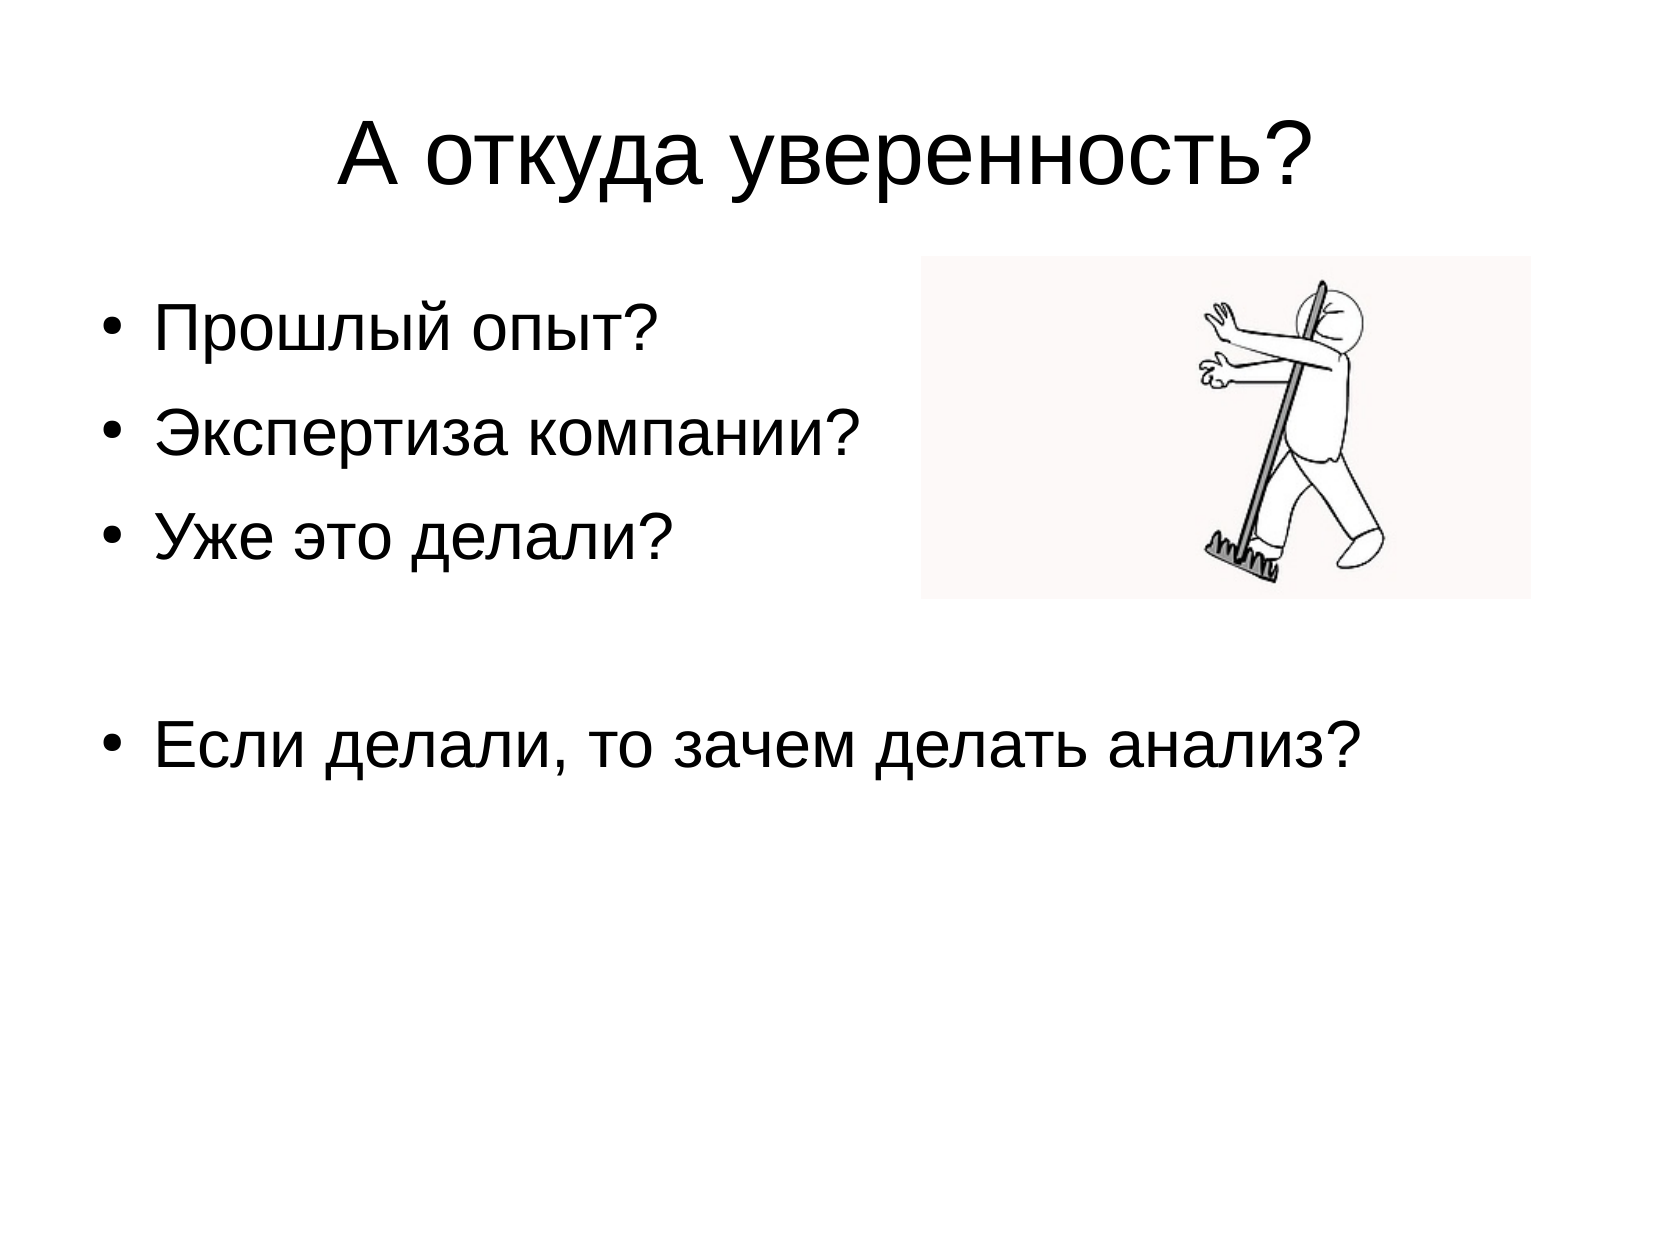

# А откуда уверенность?
Прошлый опыт?
Экспертиза компании?
Уже это делали?
Если делали, то зачем делать анализ?